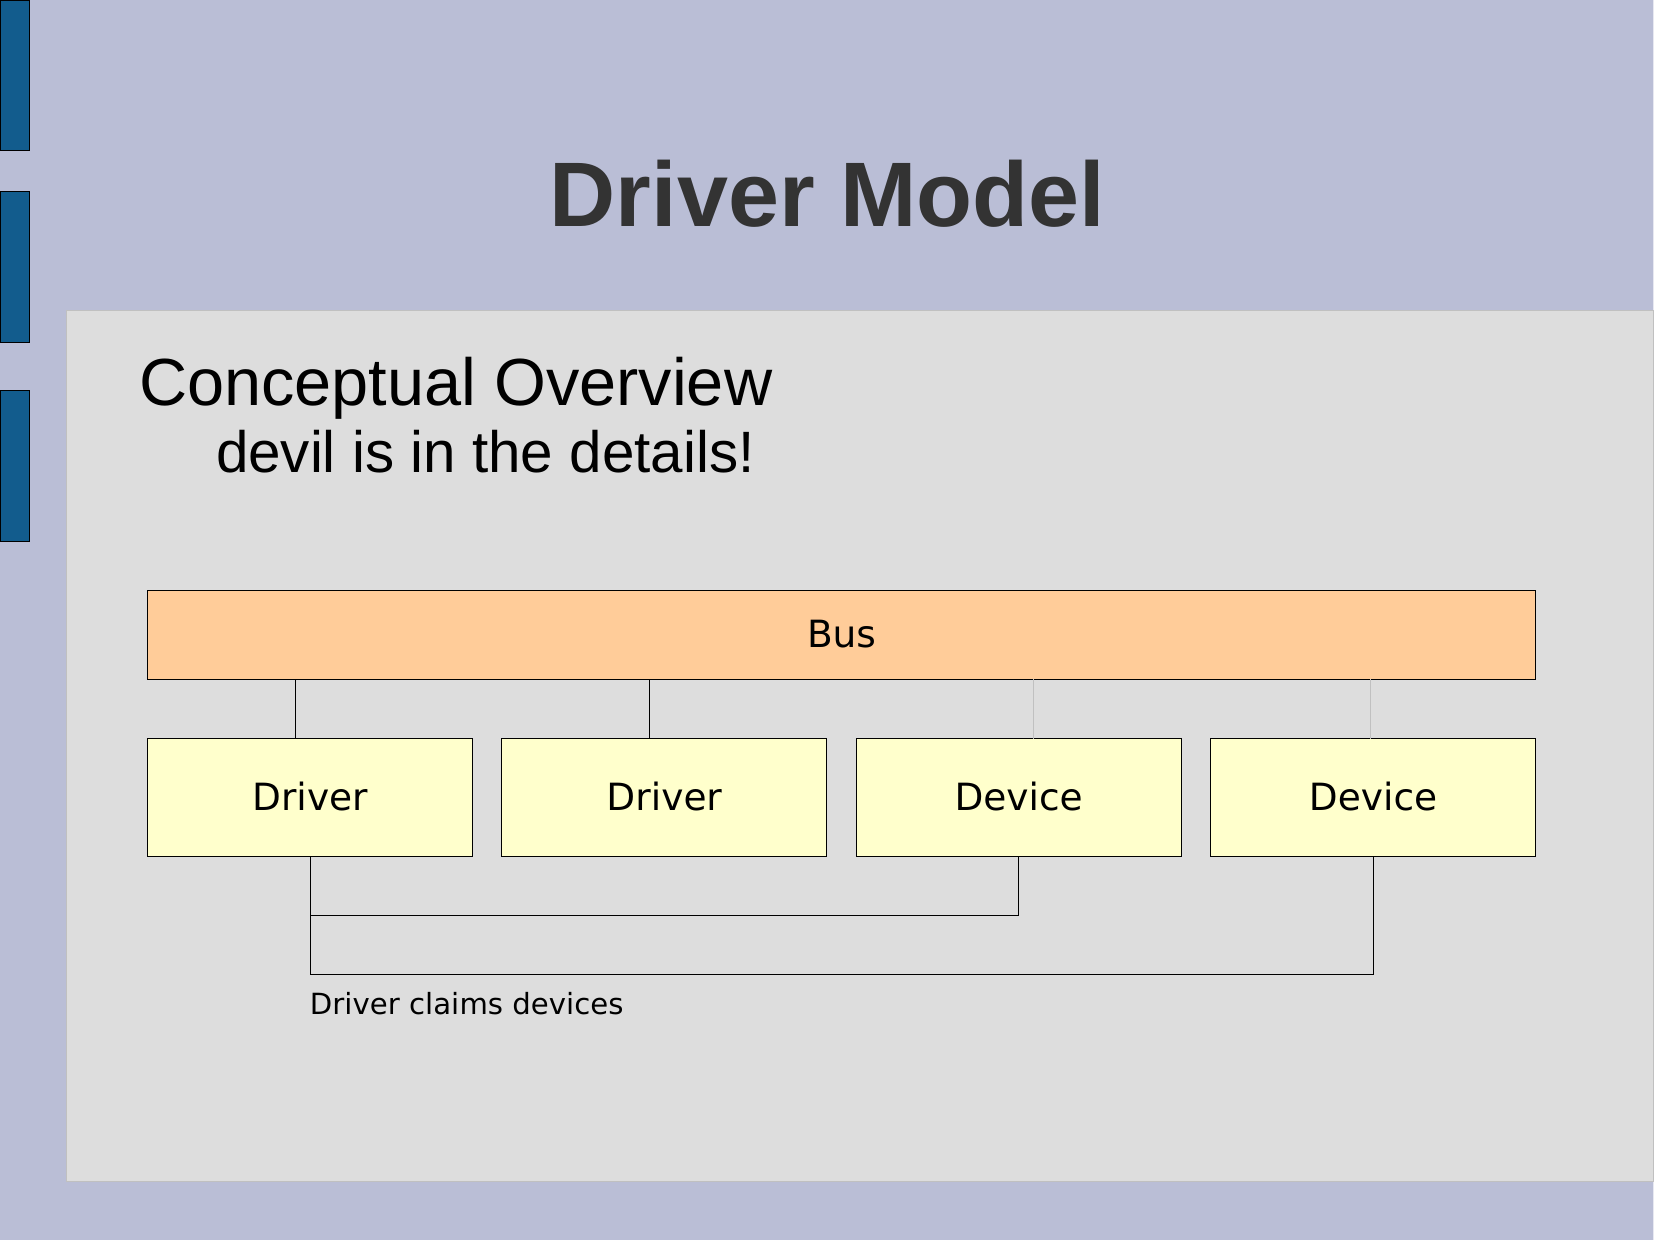

# Driver Model
Conceptual Overview
devil is in the details!
Bus
Driver
Driver
Device
Device
Driver claims devices